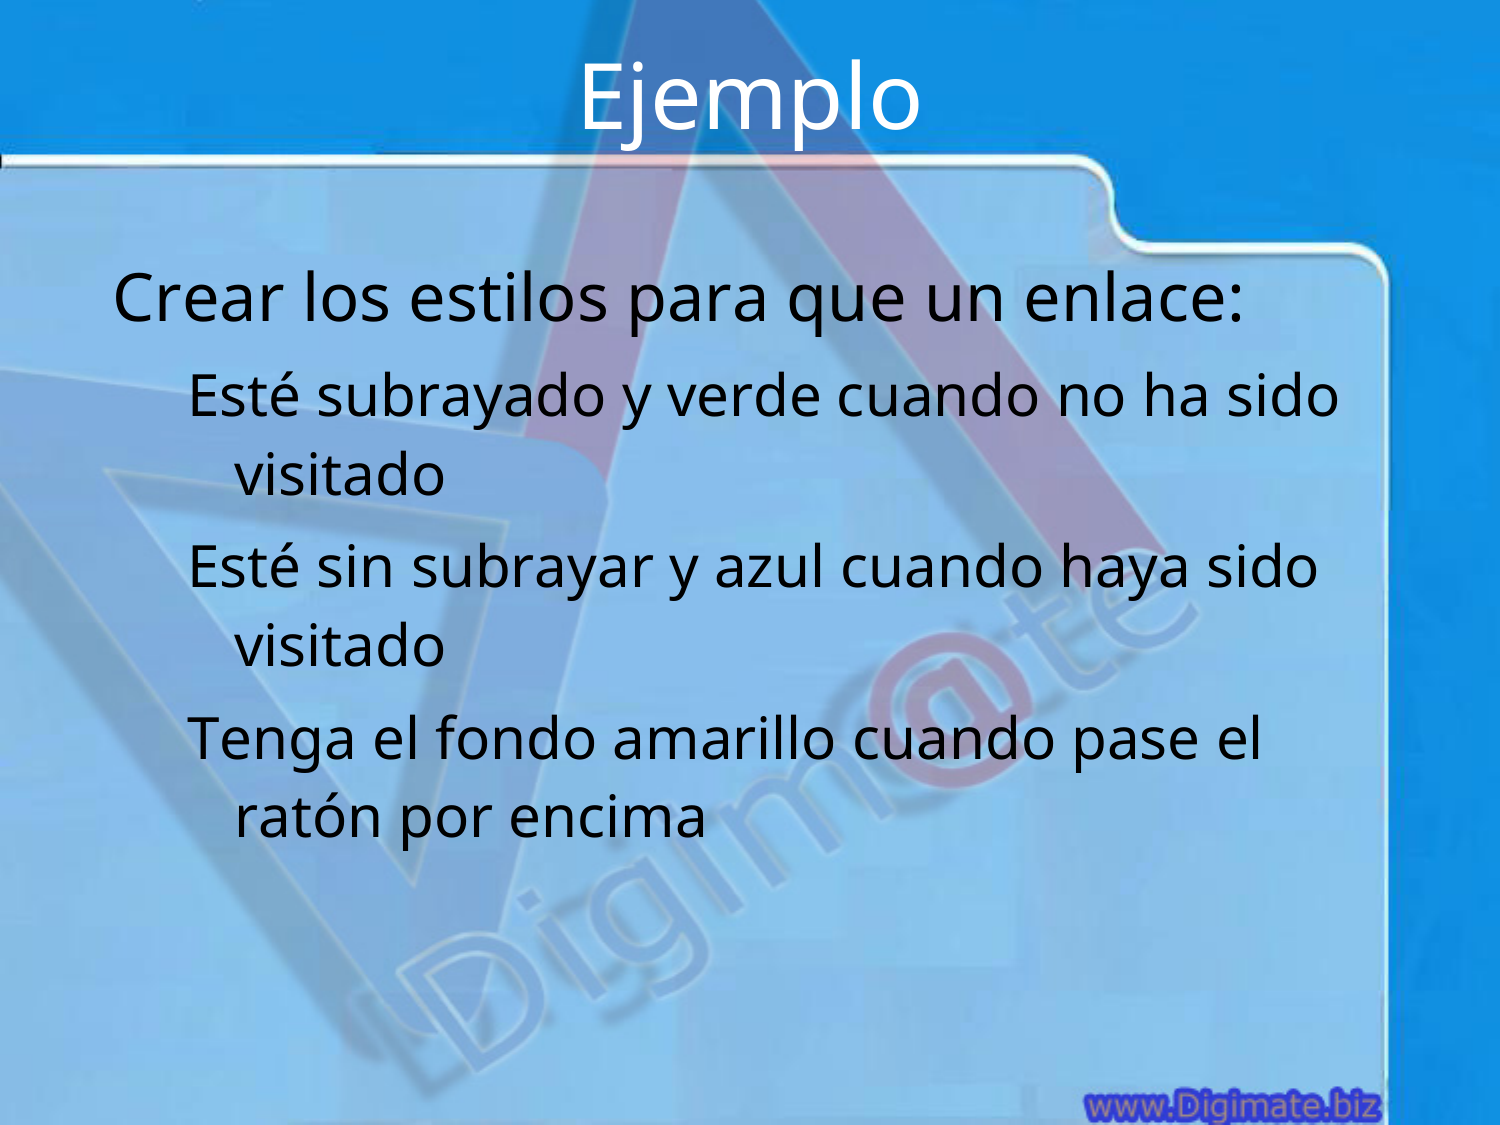

# Ejemplo
Crear los estilos para que un enlace:
Esté subrayado y verde cuando no ha sido visitado
Esté sin subrayar y azul cuando haya sido visitado
Tenga el fondo amarillo cuando pase el ratón por encima